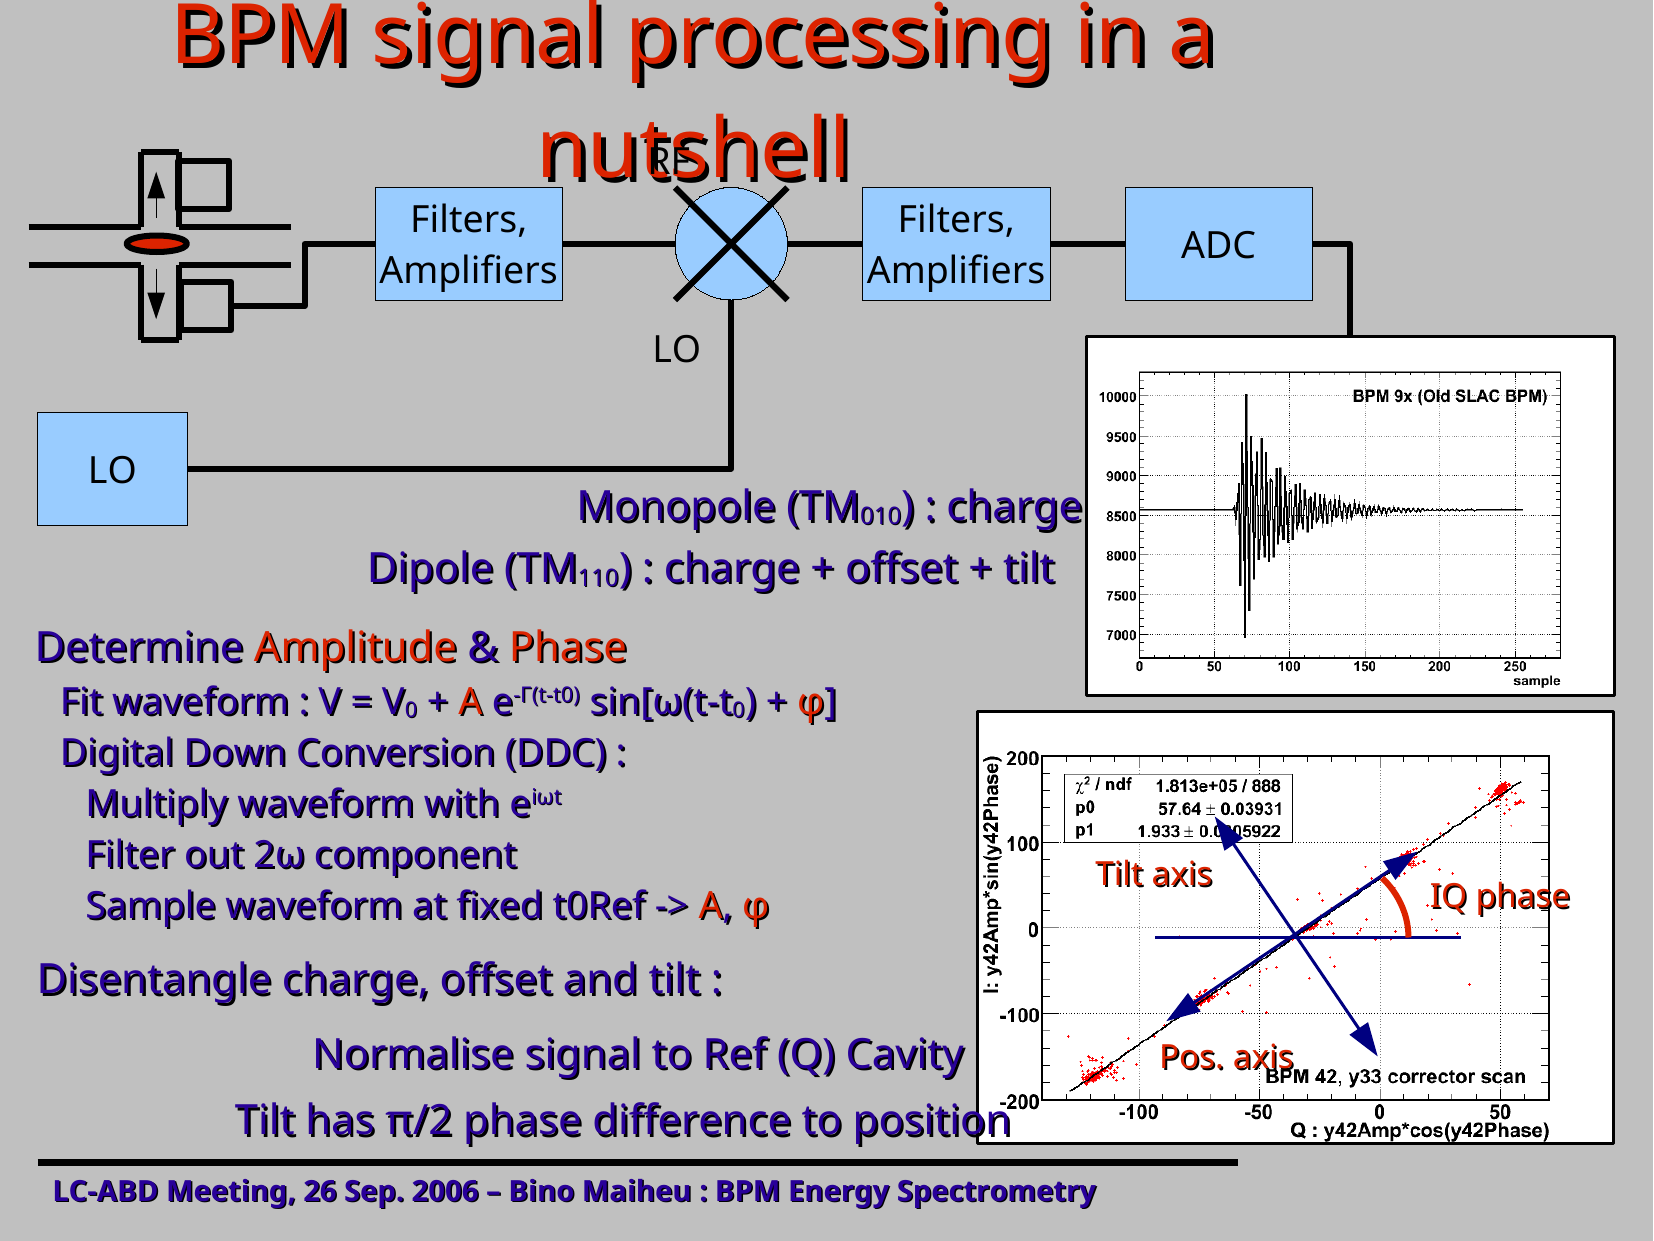

# BPM signal processing in a nutshell
RF
Filters,
Amplifiers
Filters,
Amplifiers
ADC
LO
LO
Monopole (TM010) : charge
Dipole (TM110) : charge + offset + tilt
Determine Amplitude & Phase
 Fit waveform : V = V0 + A e-Г(t-t0) sin[ω(t-t0) + φ]
 Digital Down Conversion (DDC) :
Multiply waveform with eiωt
Filter out 2ω component
Sample waveform at fixed t0Ref -> A, φ
Tilt axis
IQ phase
Disentangle charge, offset and tilt :
Normalise signal to Ref (Q) Cavity
Pos. axis
Tilt has π/2 phase difference to position
LC-ABD Meeting, 26 Sep. 2006 – Bino Maiheu : BPM Energy Spectrometry